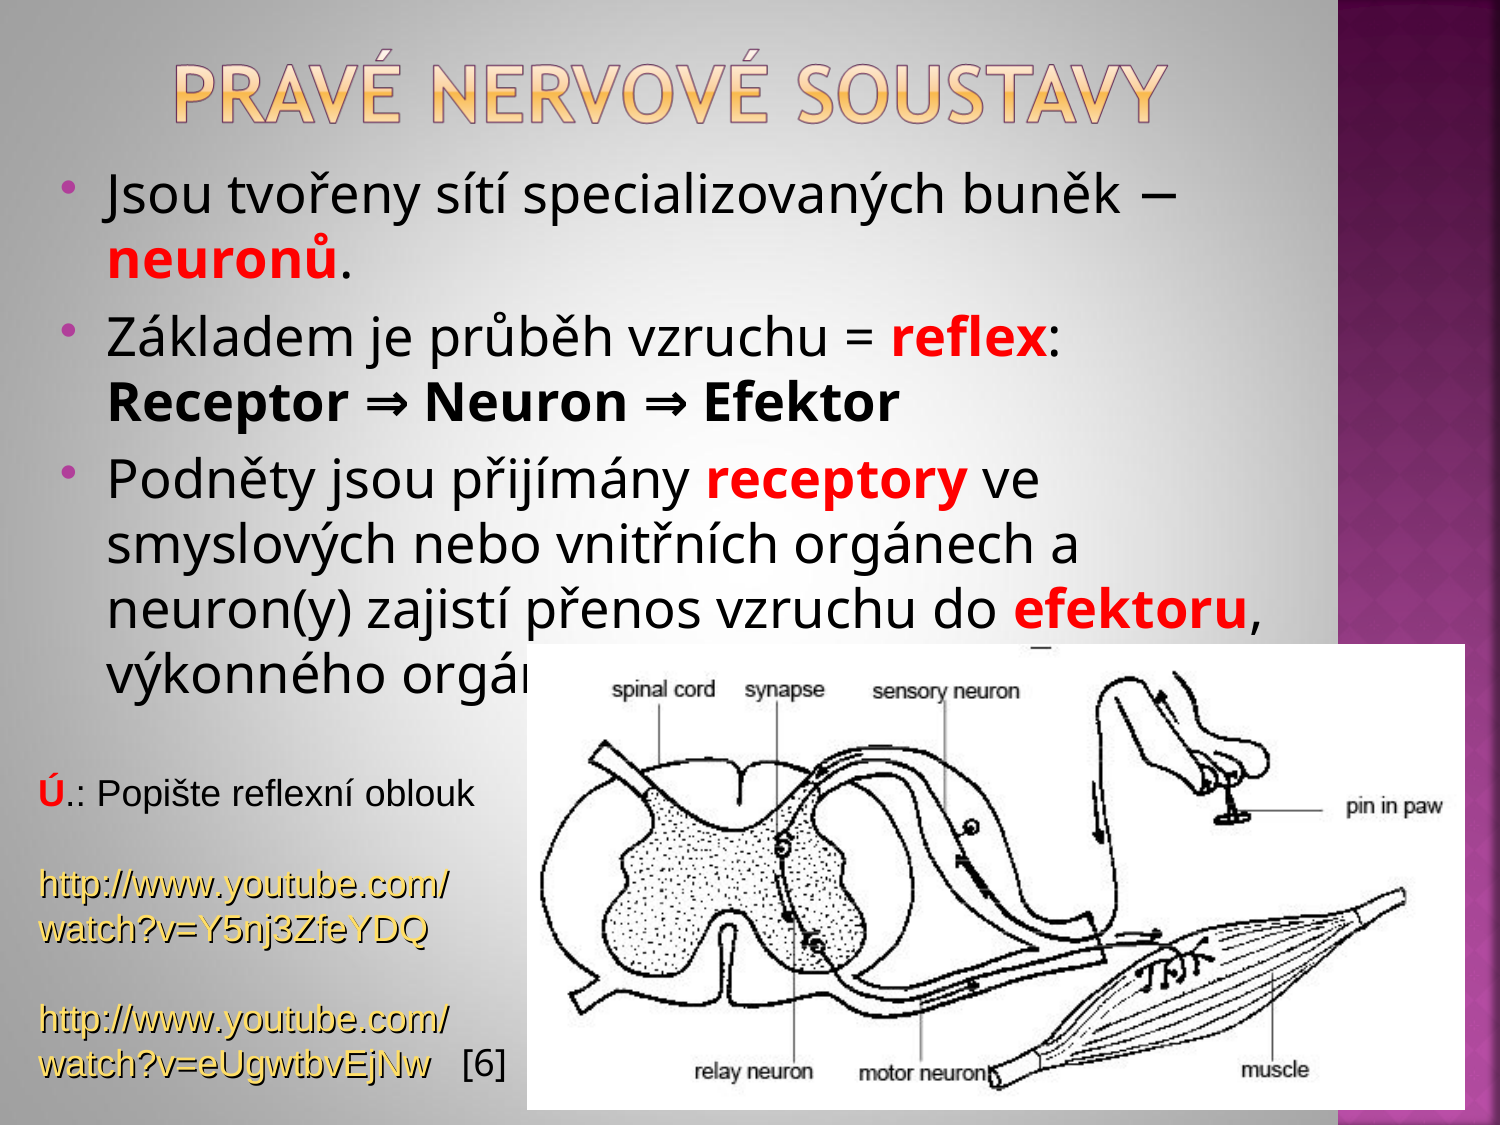

# Jsou tvořeny sítí specializovaných buněk − neuronů.
Základem je průběh vzruchu = reflex: Receptor ⇒ Neuron ⇒ Efektor
Podněty jsou přijímány receptory ve smyslových nebo vnitřních orgánech a neuron(y) zajistí přenos vzruchu do efektoru, výkonného orgánu (sval nebo žláza).
Ú.: Popište reflexní oblouk
http://www.youtube.com/watch?v=Y5nj3ZfeYDQ
http://www.youtube.com/watch?v=eUgwtbvEjNw
[6]